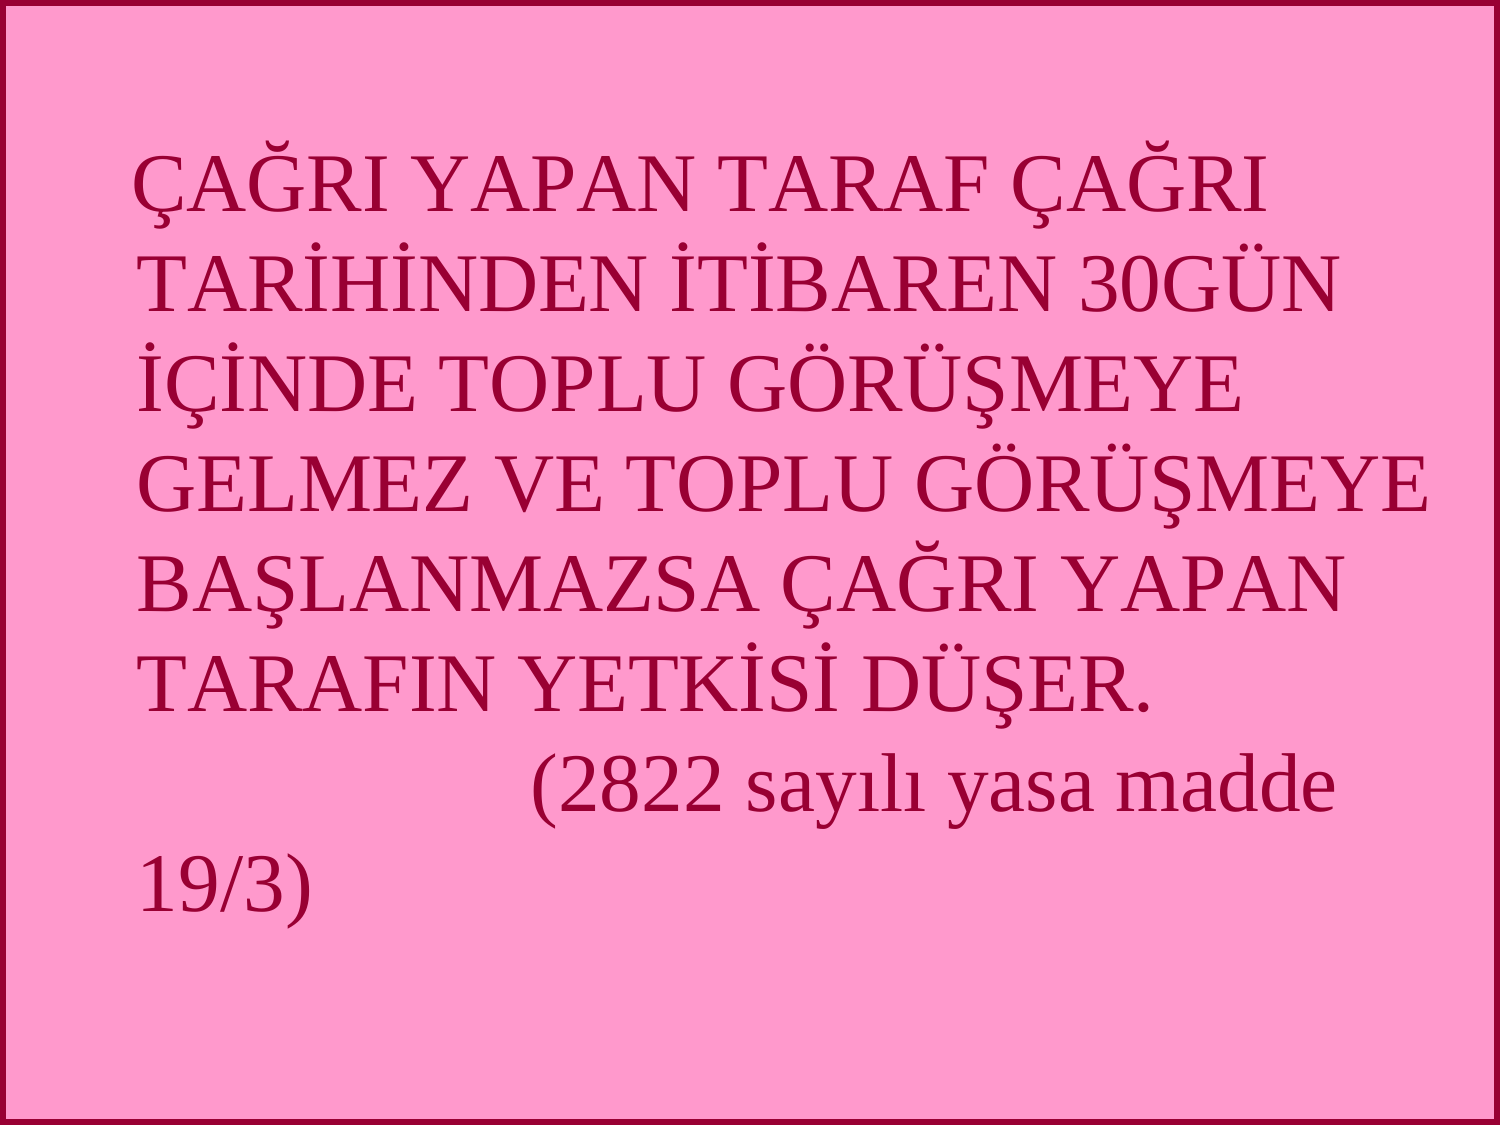

ÇAĞRI YAPAN TARAF ÇAĞRI TARİHİNDEN İTİBAREN 30GÜN İÇİNDE TOPLU GÖRÜŞMEYE GELMEZ VE TOPLU GÖRÜŞMEYE BAŞLANMAZSA ÇAĞRI YAPAN TARAFIN YETKİSİ DÜŞER. (2822 sayılı yasa madde 19/3)
#